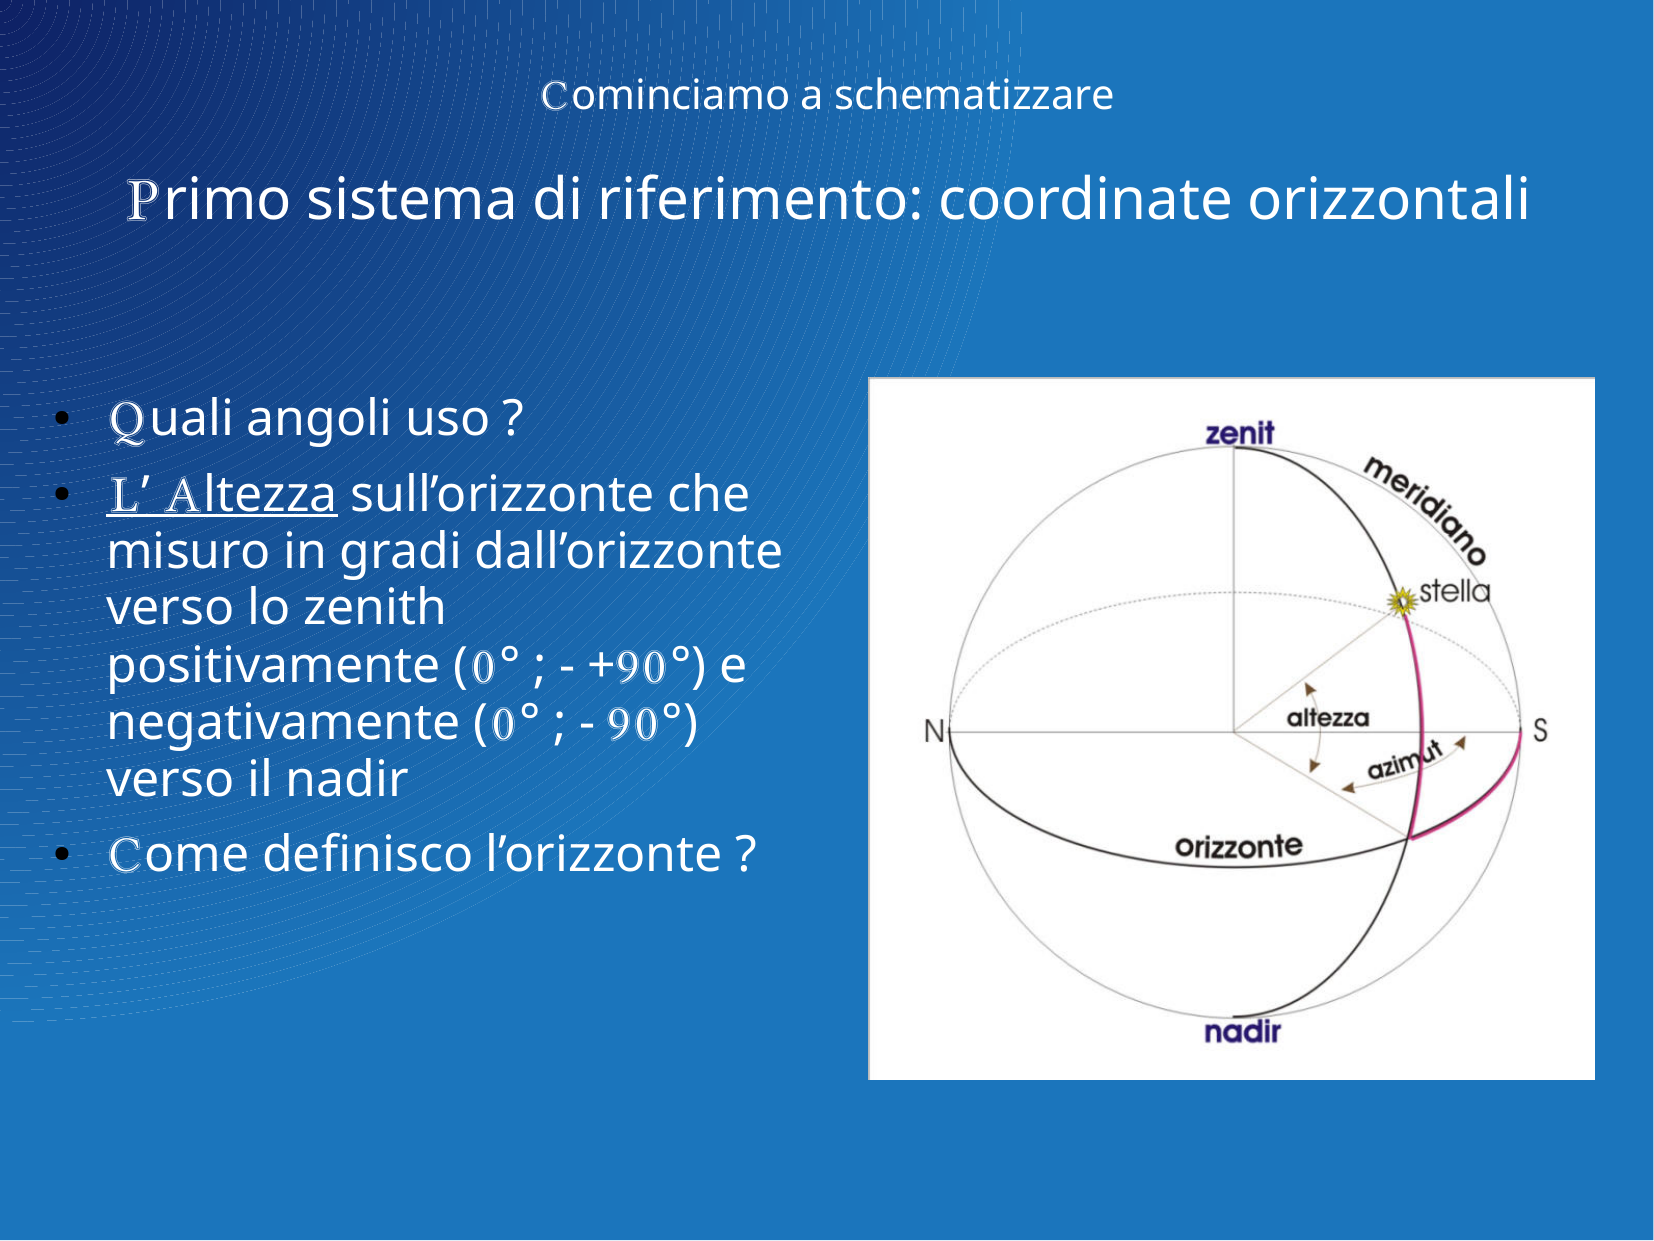

# Cominciamo a schematizzare Primo sistema di riferimento: coordinate orizzontali
Quali angoli uso ?
L’ Altezza sull’orizzonte che misuro in gradi dall’orizzonte verso lo zenith positivamente (0° ; - +90°) e negativamente (0° ; - 90°) verso il nadir
Come definisco l’orizzonte ?